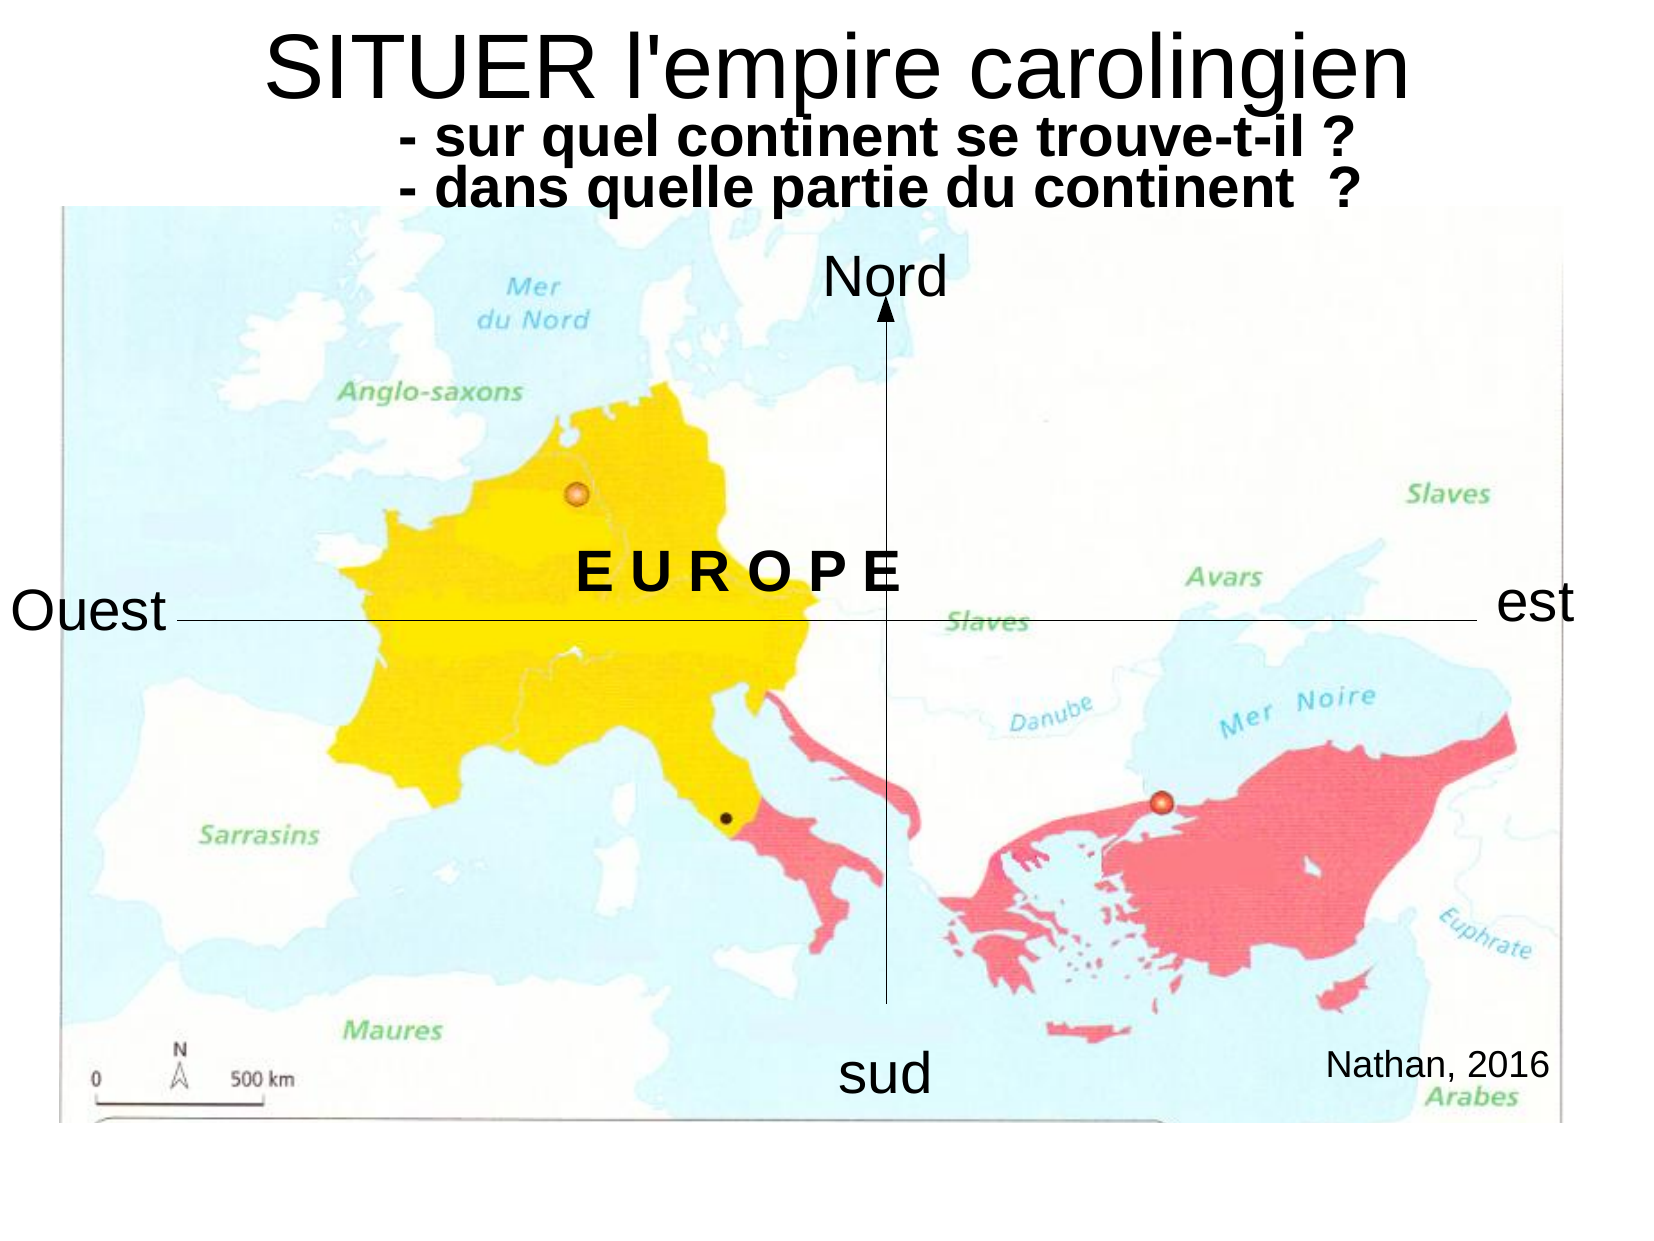

# SITUER l'empire carolingien
- sur quel continent se trouve-t-il ?
- dans quelle partie du continent ?
Nord
E U R O P E
est
Ouest
sud
Nathan, 2016